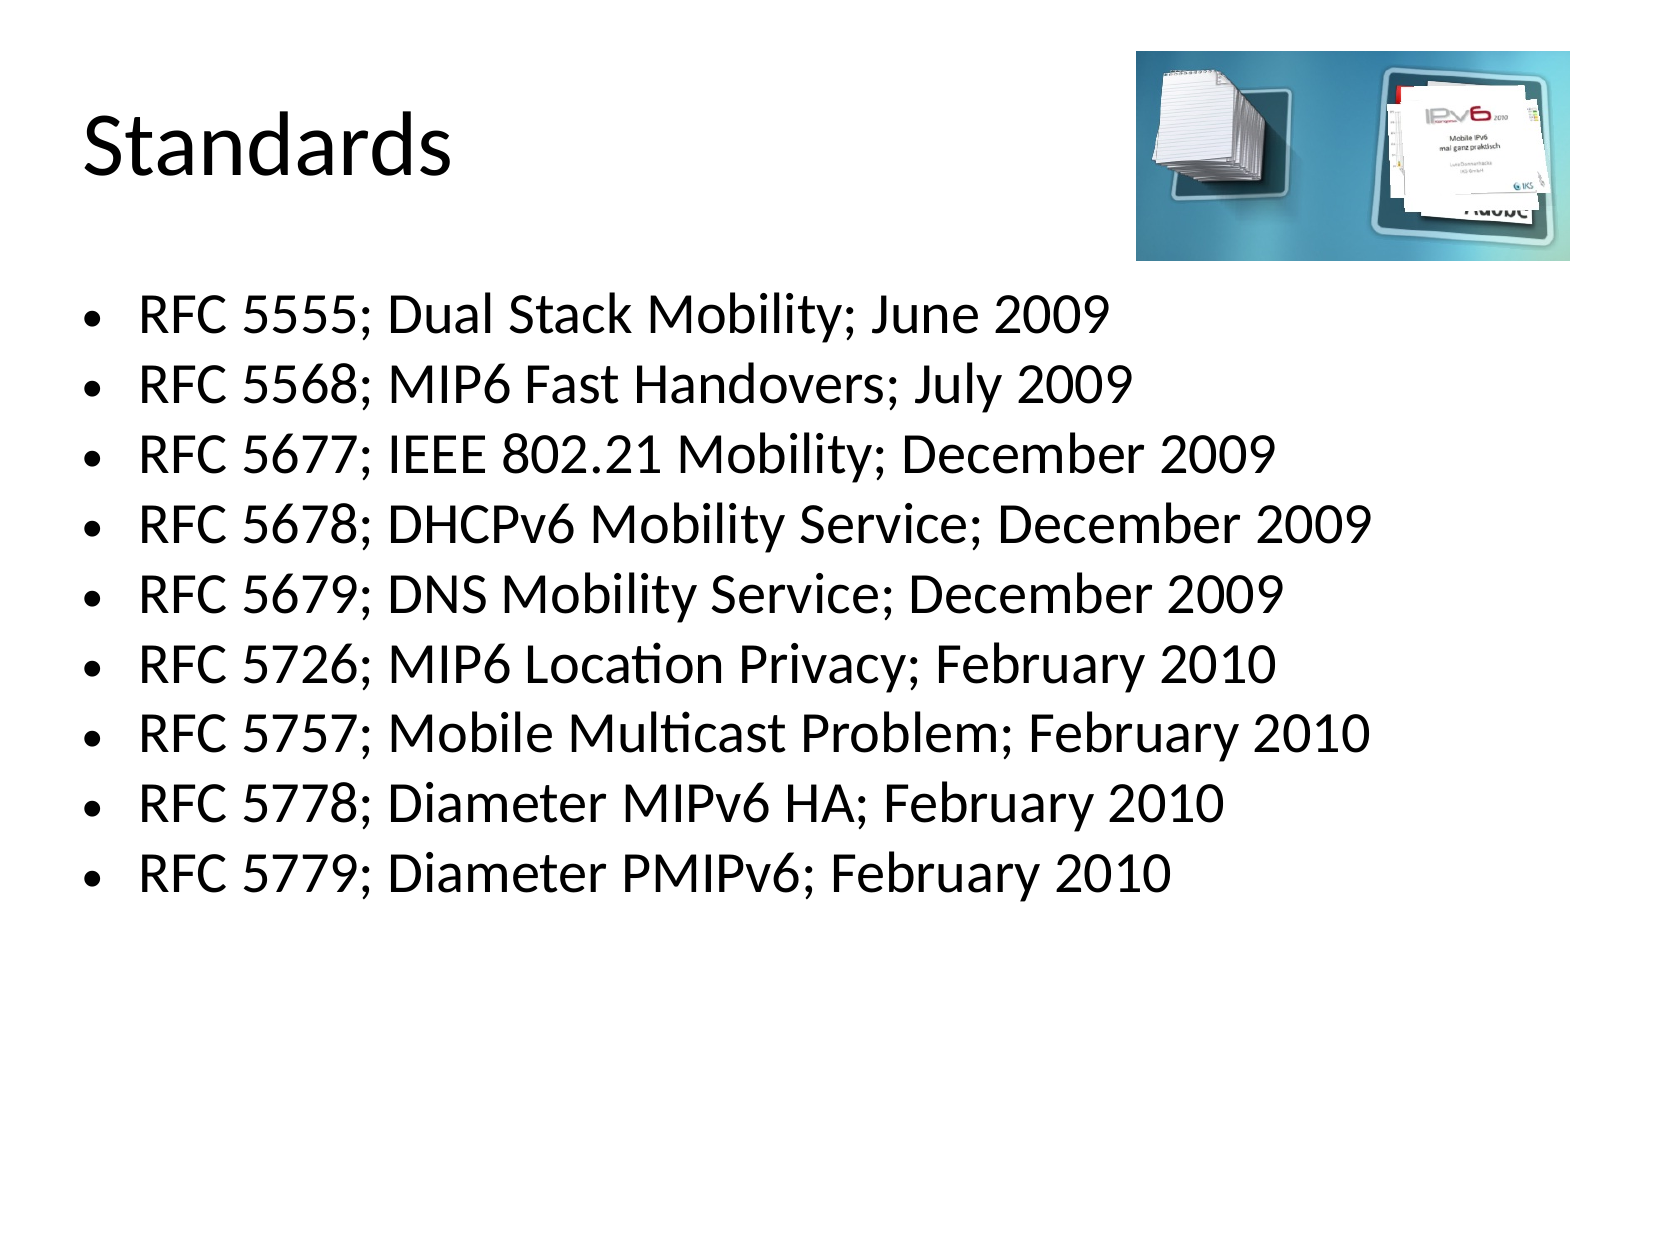

# Standards
RFC 5555; Dual Stack Mobility; June 2009
RFC 5568; MIP6 Fast Handovers; July 2009
RFC 5677; IEEE 802.21 Mobility; December 2009
RFC 5678; DHCPv6 Mobility Service; December 2009
RFC 5679; DNS Mobility Service; December 2009
RFC 5726; MIP6 Location Privacy; February 2010
RFC 5757; Mobile Multicast Problem; February 2010
RFC 5778; Diameter MIPv6 HA; February 2010
RFC 5779; Diameter PMIPv6; February 2010